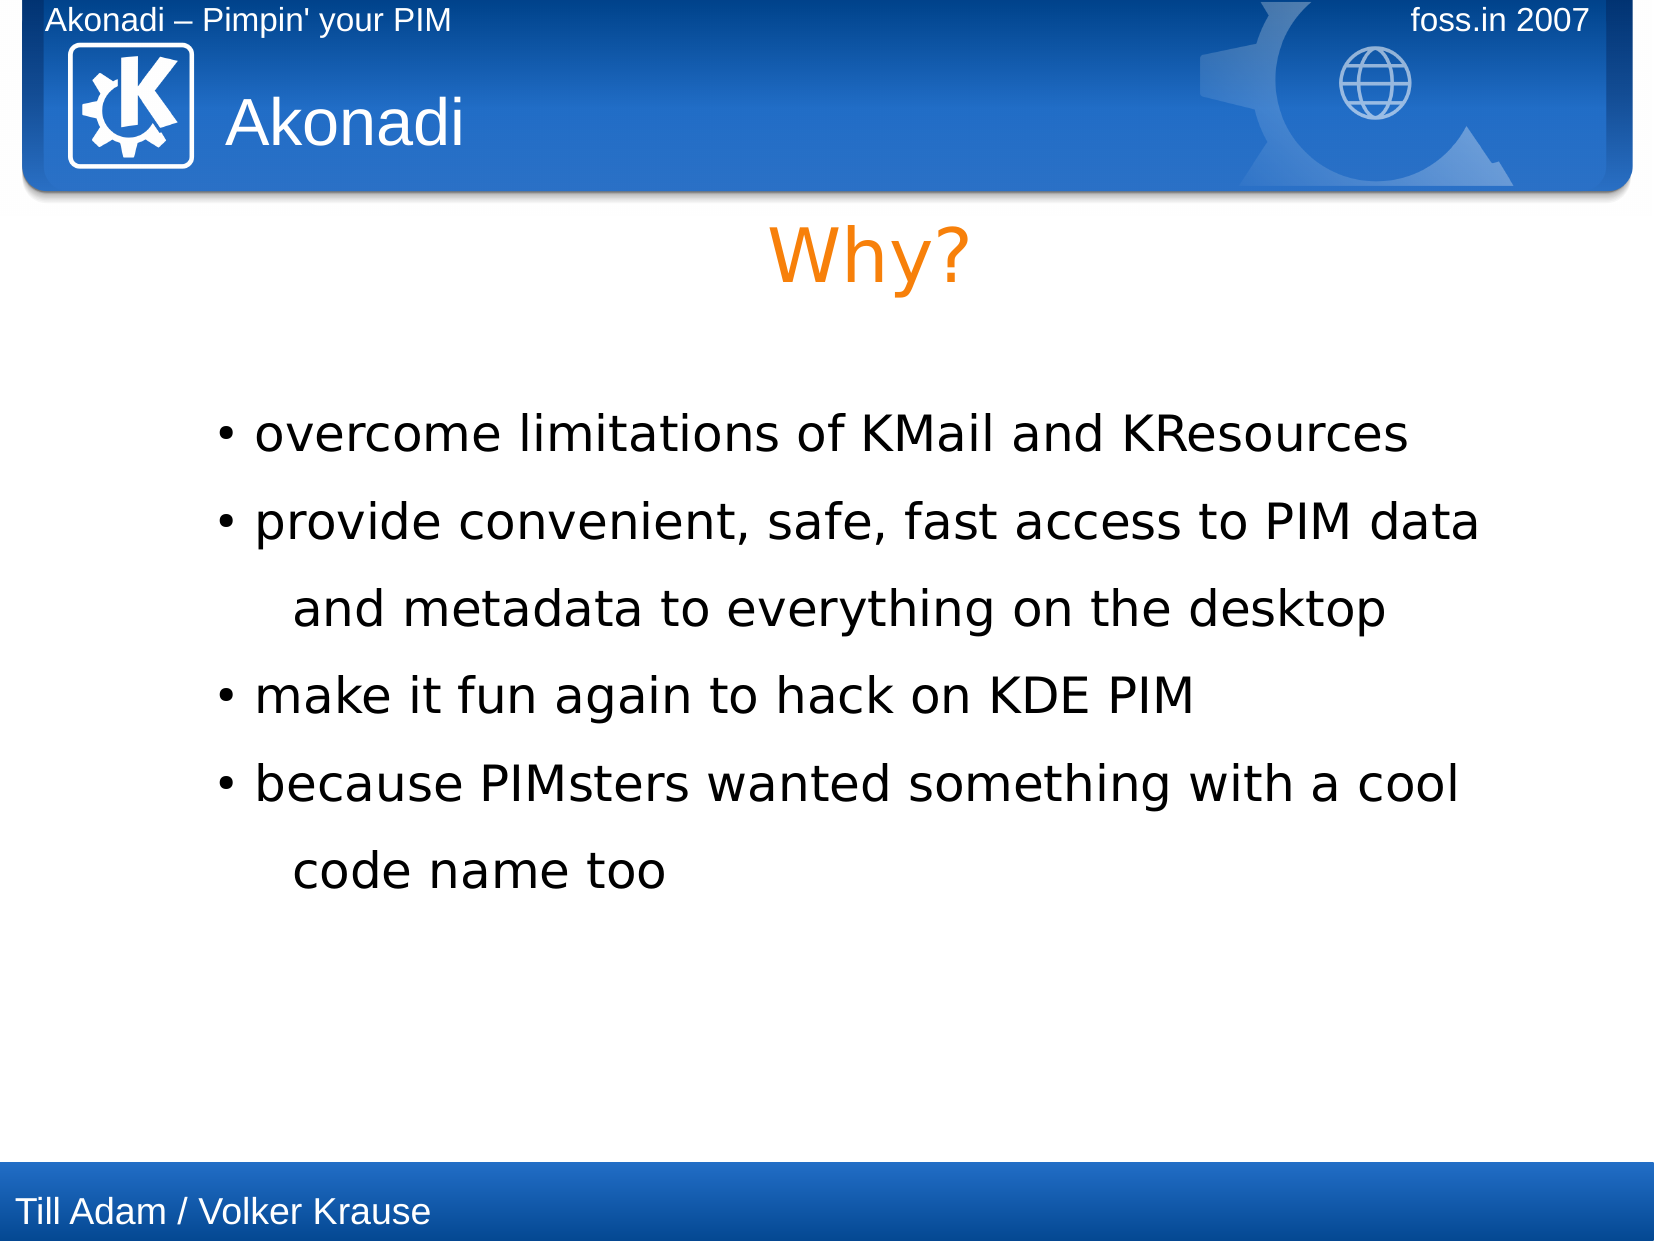

# Akonadi
Why?
overcome limitations of KMail and KResources
provide convenient, safe, fast access to PIM data and metadata to everything on the desktop
make it fun again to hack on KDE PIM
because PIMsters wanted something with a cool code name too